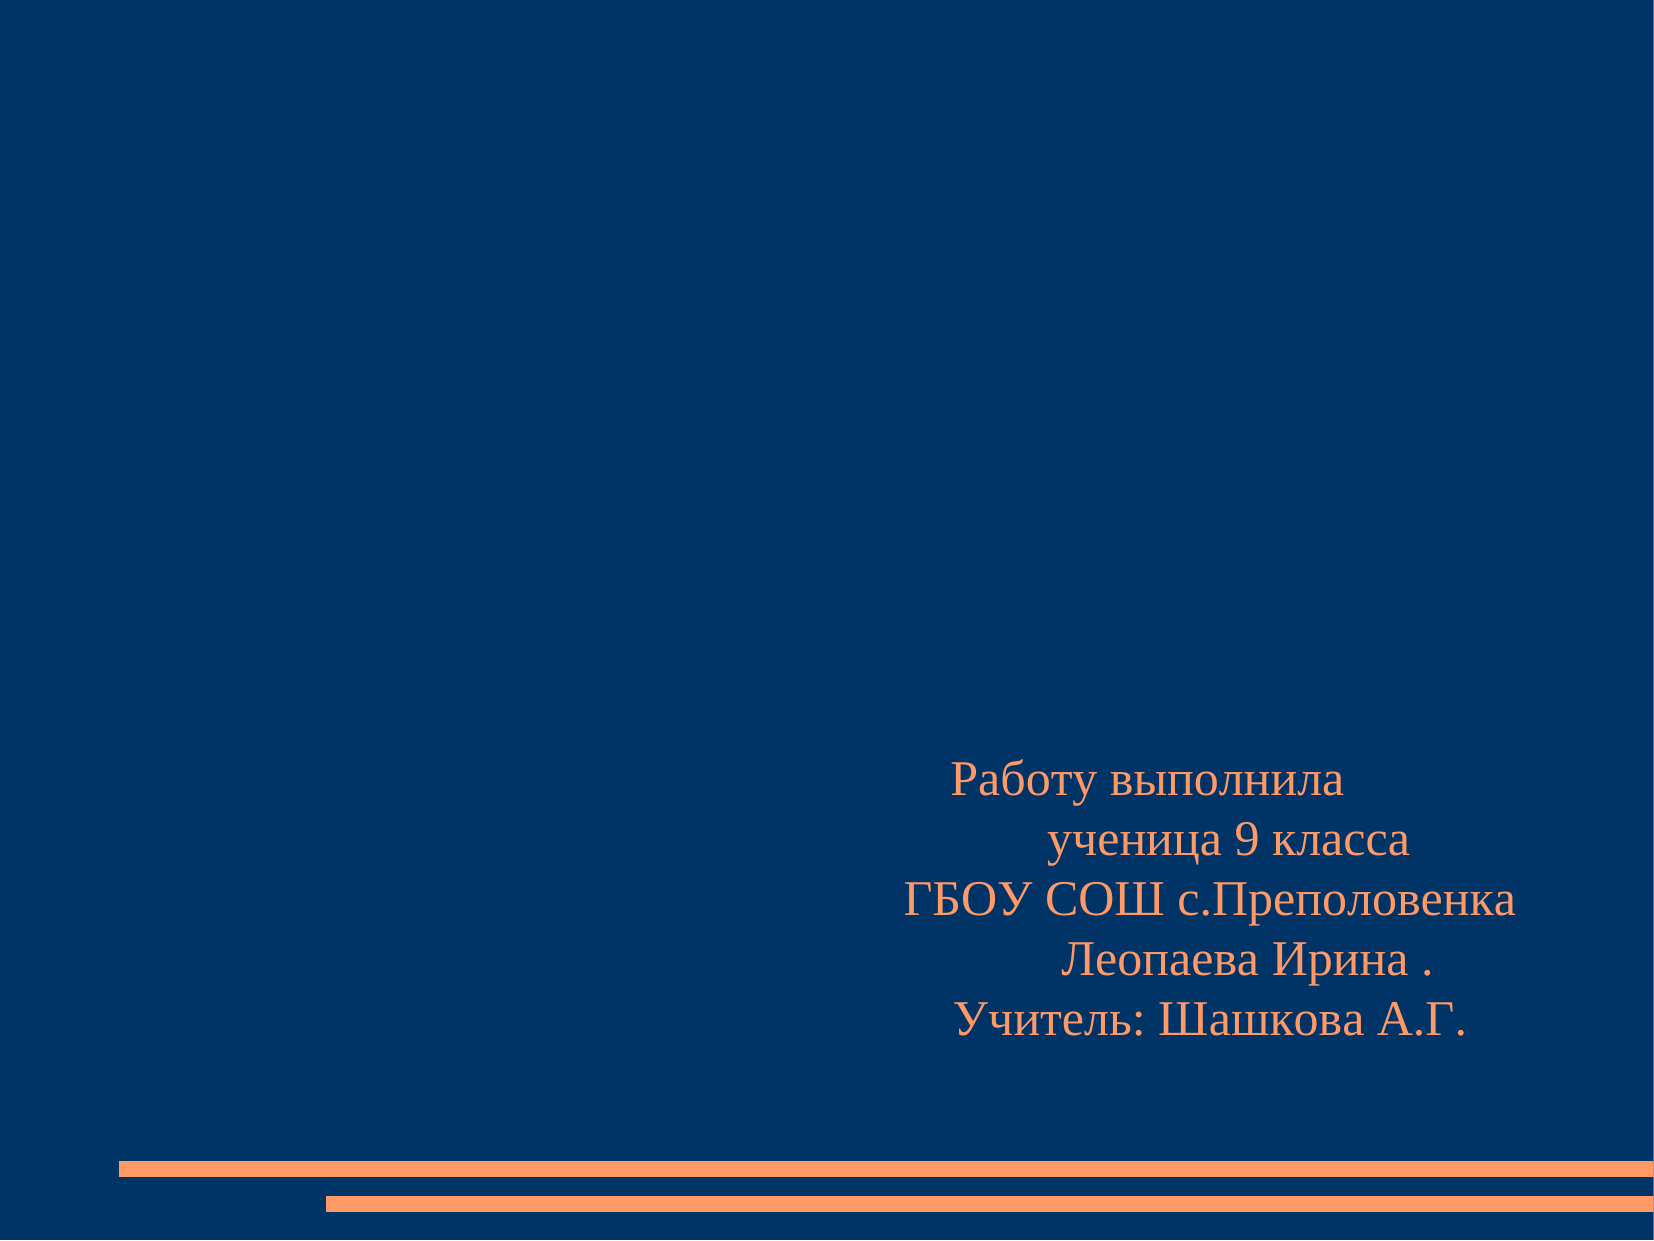

# Работу выполнила ученица 9 класса
ГБОУ СОШ с.Преполовенка
 Леопаева Ирина .
Учитель: Шашкова А.Г.